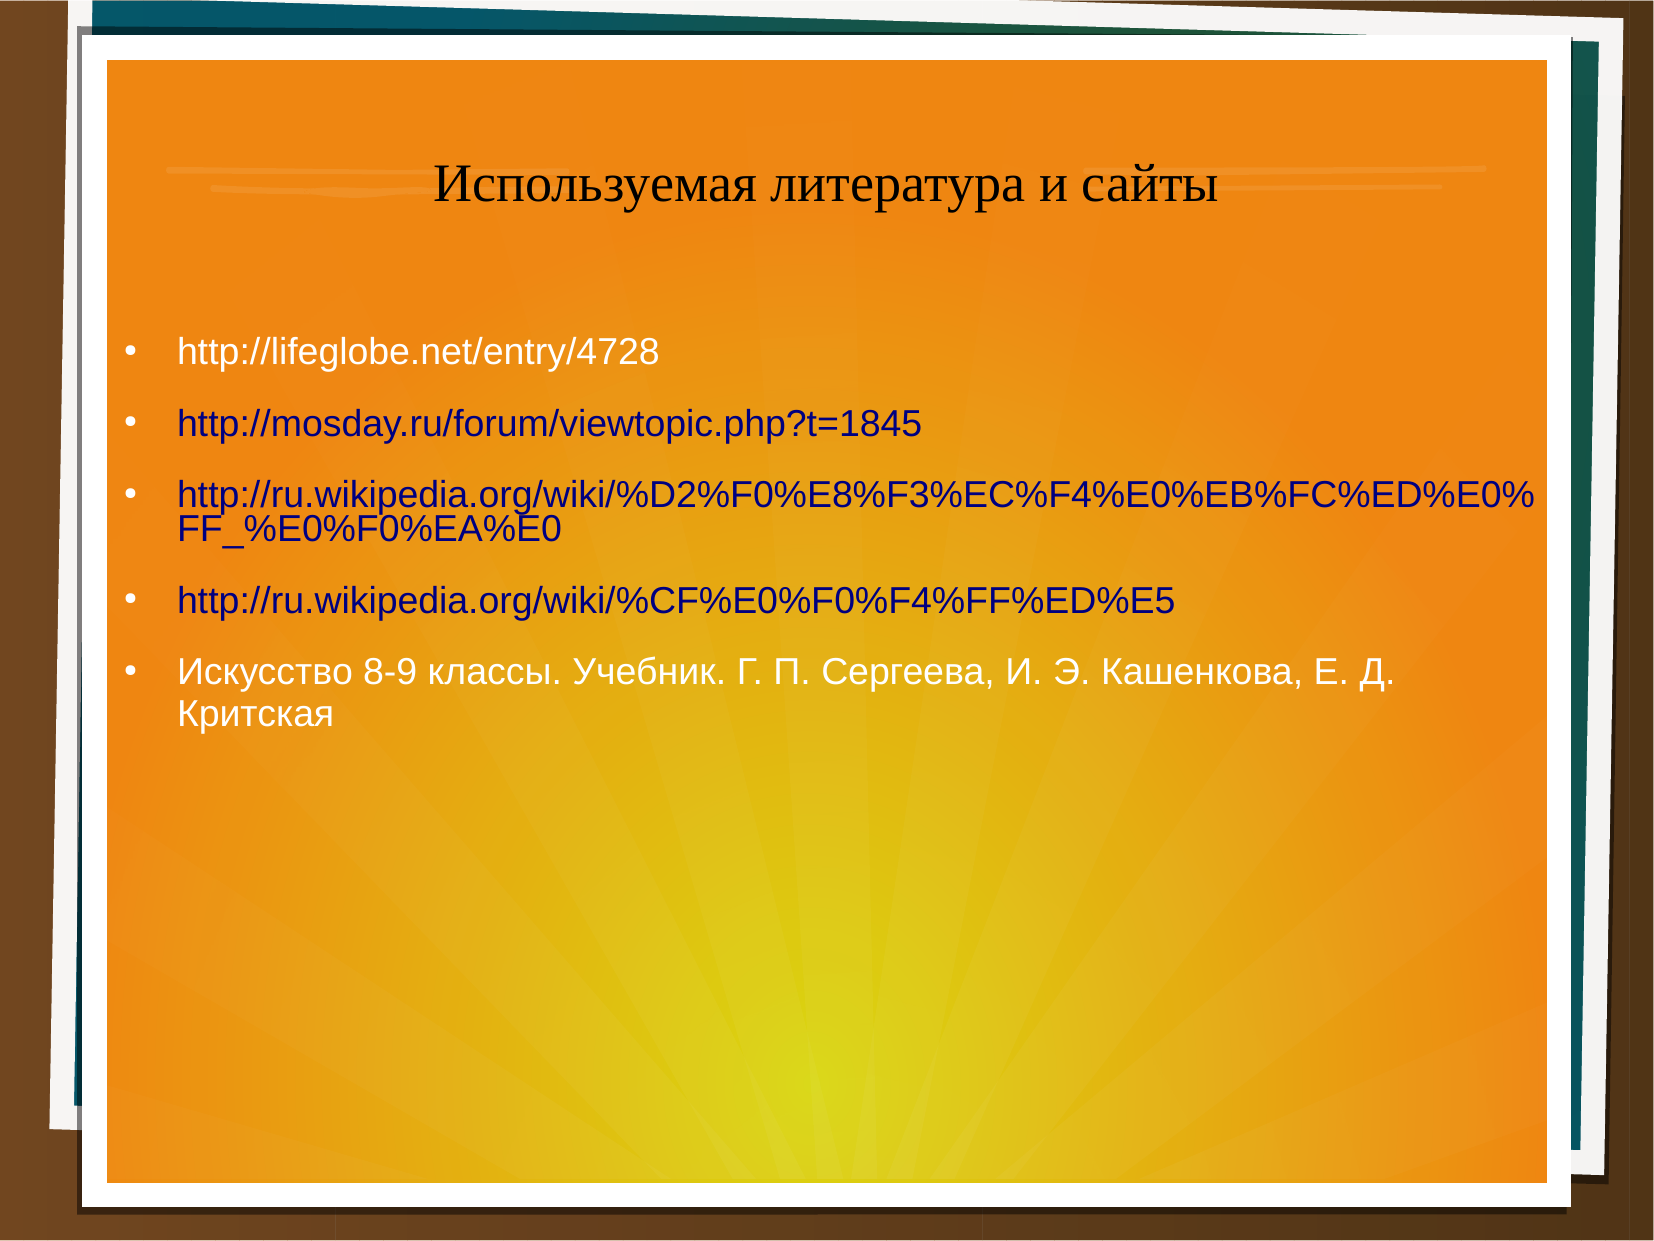

# Используемая литература и сайты
http://lifeglobe.net/entry/4728
http://mosday.ru/forum/viewtopic.php?t=1845
http://ru.wikipedia.org/wiki/%D2%F0%E8%F3%EC%F4%E0%EB%FC%ED%E0%FF_%E0%F0%EA%E0
http://ru.wikipedia.org/wiki/%CF%E0%F0%F4%FF%ED%E5
Искусство 8-9 классы. Учебник. Г. П. Сергеева, И. Э. Кашенкова, Е. Д. Критская